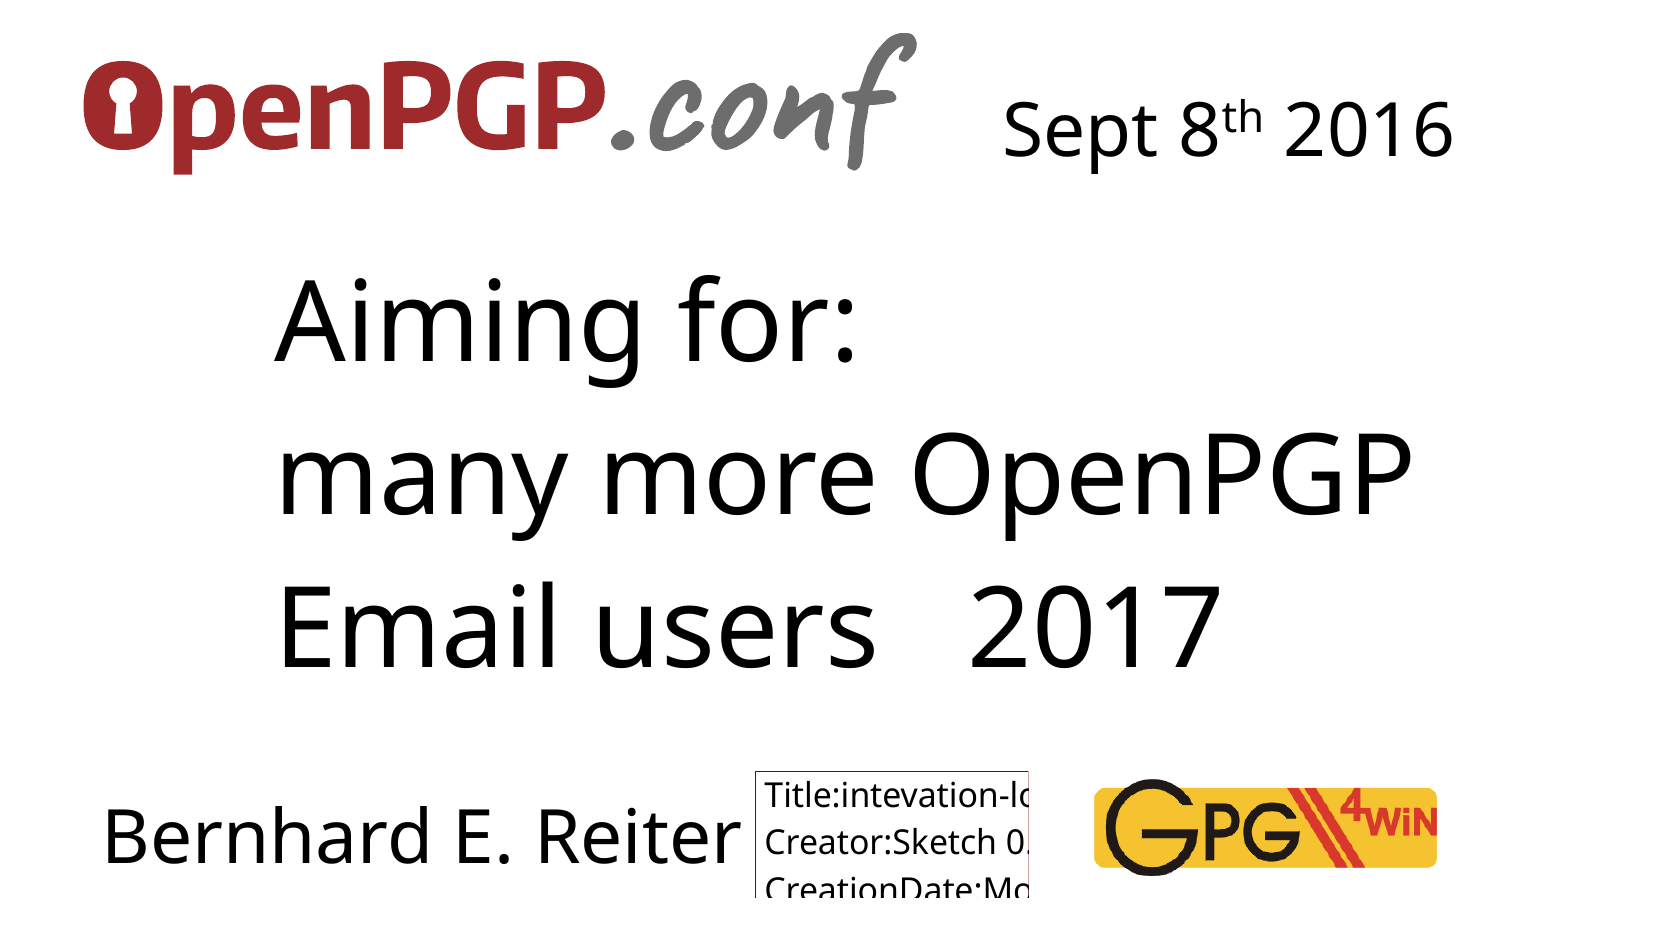

Sept 8th 2016
Aiming for:
many more OpenPGP
Email users	 2017
Bernhard E. Reiter